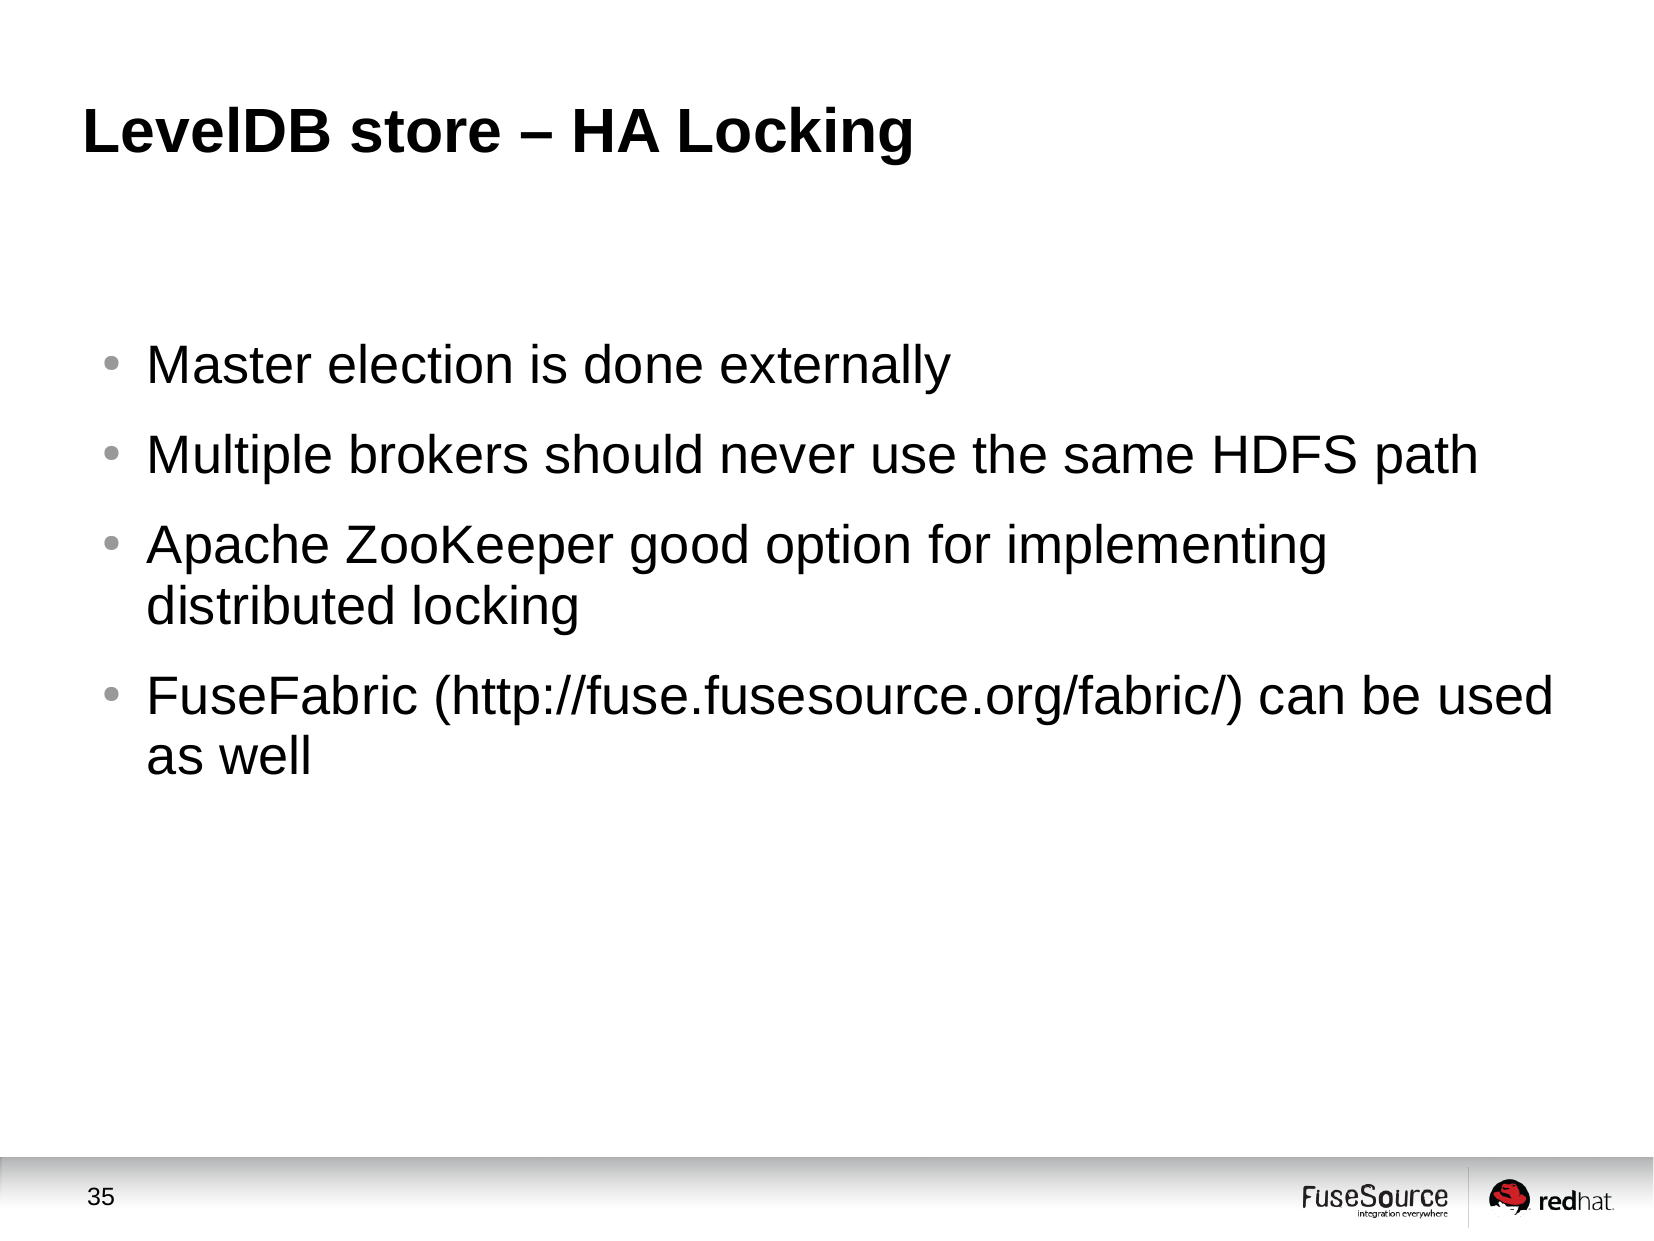

# LevelDB store – HA Locking
Master election is done externally
Multiple brokers should never use the same HDFS path
Apache ZooKeeper good option for implementing distributed locking
FuseFabric (http://fuse.fusesource.org/fabric/) can be used as well